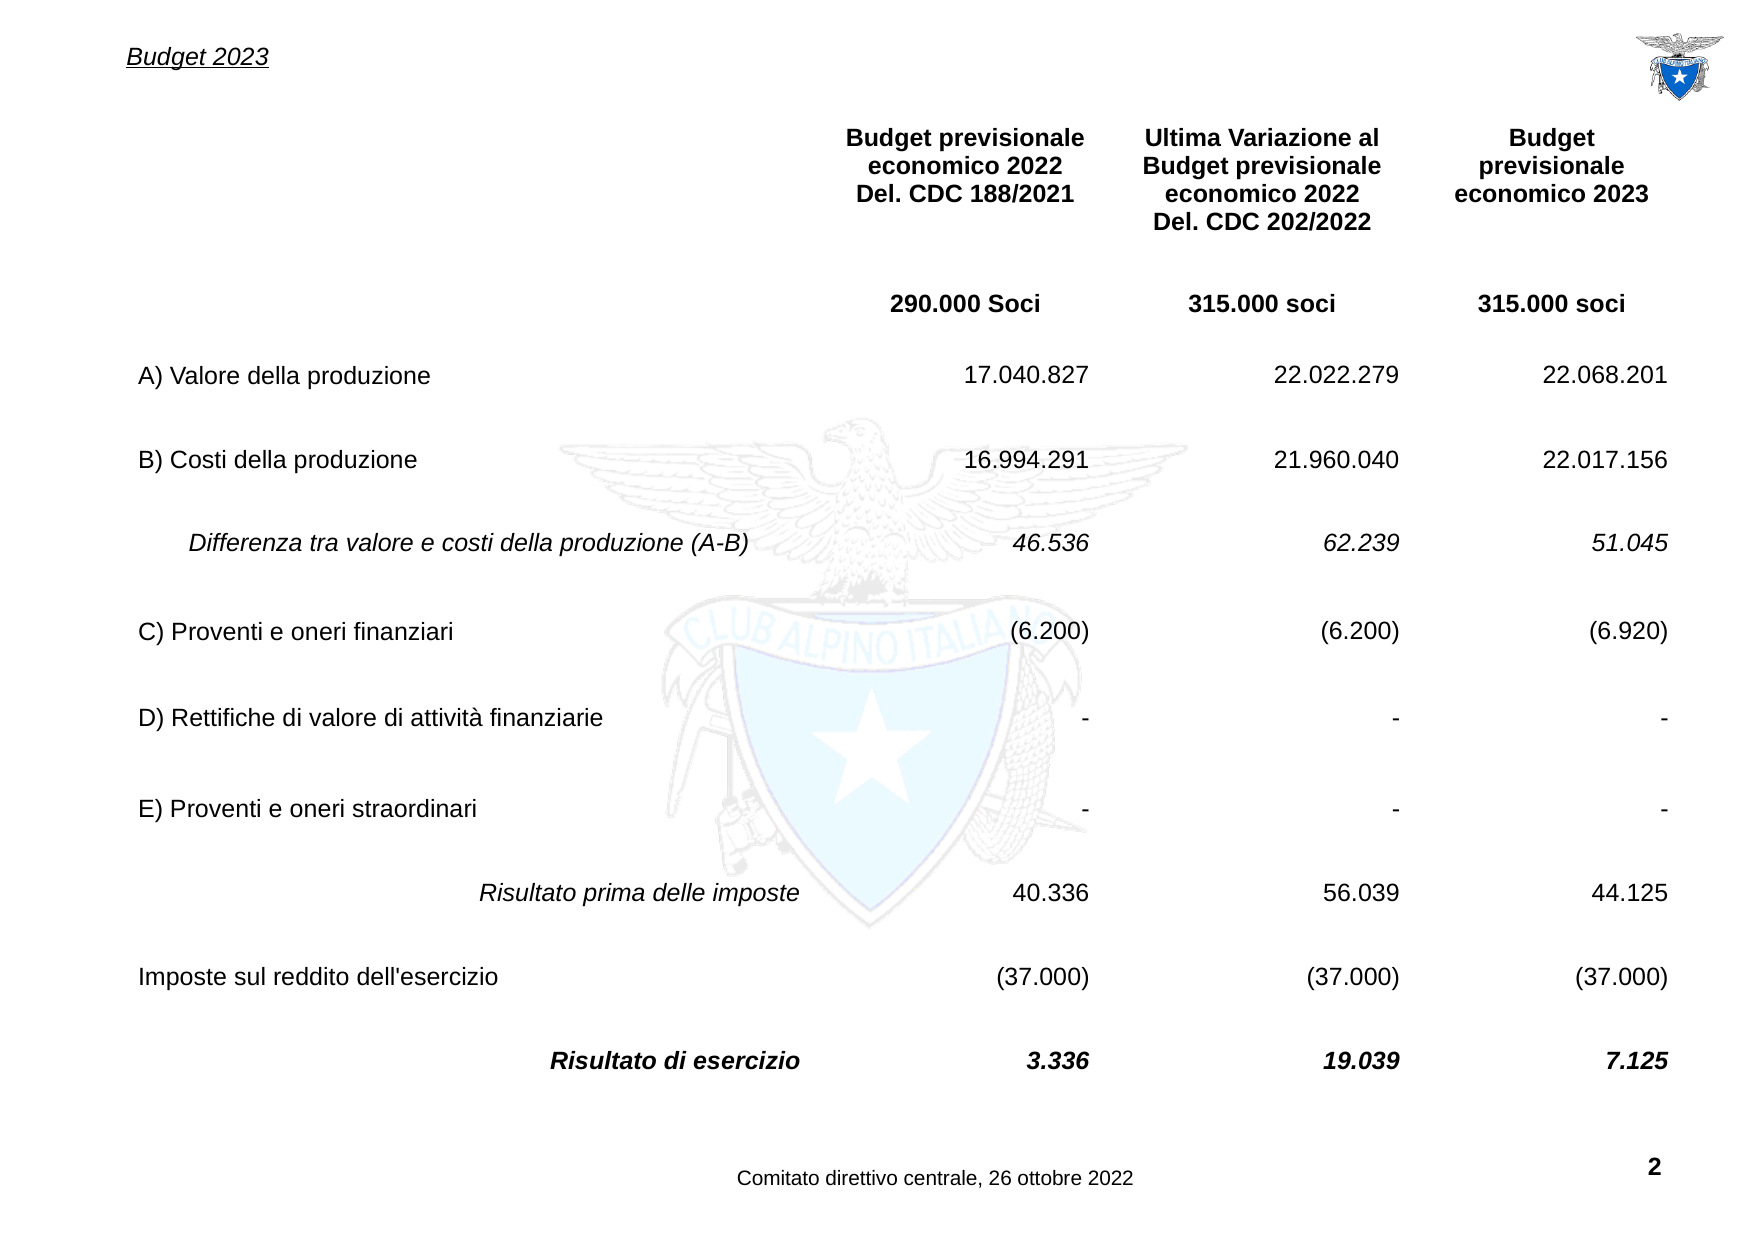

Budget 2023
| | Budget previsionale economico 2022 Del. CDC 188/2021 | Ultima Variazione al Budget previsionale economico 2022 Del. CDC 202/2022 | Budget previsionale economico 2023 |
| --- | --- | --- | --- |
| | 290.000 Soci | 315.000 soci | 315.000 soci |
| A) Valore della produzione | 17.040.827 | 22.022.279 | 22.068.201 |
| B) Costi della produzione | 16.994.291 | 21.960.040 | 22.017.156 |
| Differenza tra valore e costi della produzione (A-B) | 46.536 | 62.239 | 51.045 |
| C) Proventi e oneri finanziari | (6.200) | (6.200) | (6.920) |
| D) Rettifiche di valore di attività finanziarie | - | - | - |
| E) Proventi e oneri straordinari | - | - | - |
| Risultato prima delle imposte | 40.336 | 56.039 | 44.125 |
| Imposte sul reddito dell'esercizio | (37.000) | (37.000) | (37.000) |
| Risultato di esercizio | 3.336 | 19.039 | 7.125 |
2
Comitato direttivo centrale, 26 ottobre 2022